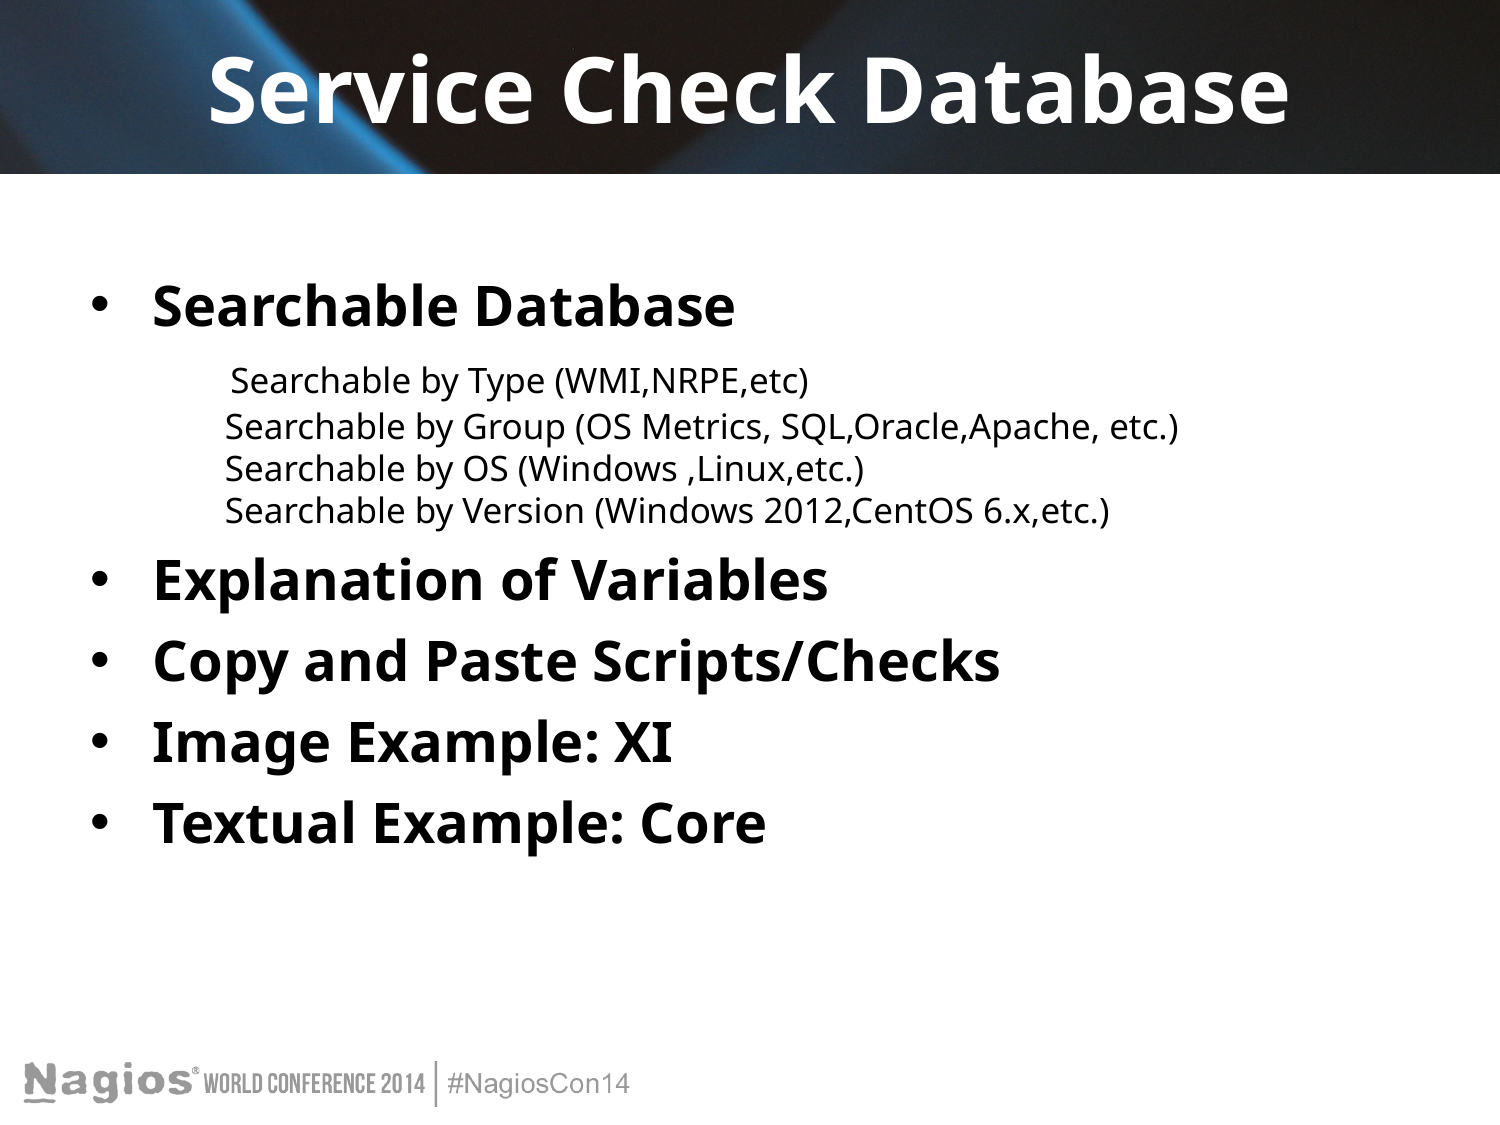

# Service Check Database
Searchable Database
 Searchable by Type (WMI,NRPE,etc)
 Searchable by Group (OS Metrics, SQL,Oracle,Apache, etc.)
 Searchable by OS (Windows ,Linux,etc.)
 Searchable by Version (Windows 2012,CentOS 6.x,etc.)
Explanation of Variables
Copy and Paste Scripts/Checks
Image Example: XI
Textual Example: Core